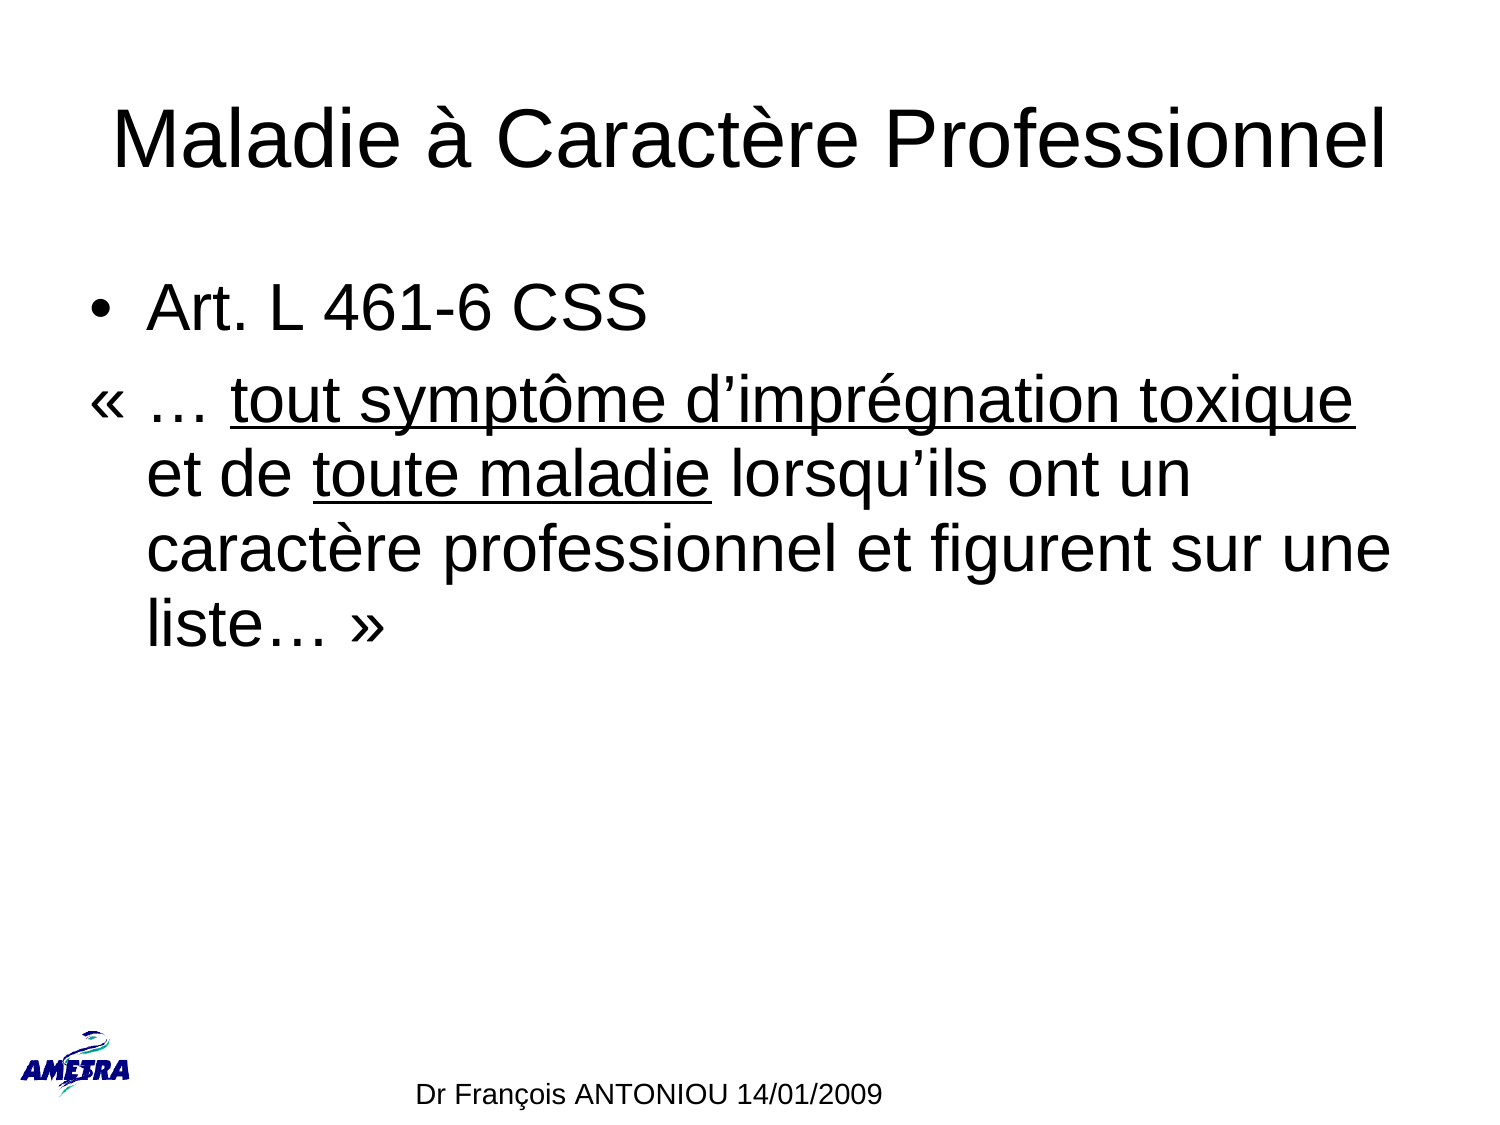

# Maladie à Caractère Professionnel
Art. L 461-6 CSS
« … tout symptôme d’imprégnation toxique et de toute maladie lorsqu’ils ont un caractère professionnel et figurent sur une liste… »
Dr François ANTONIOU 14/01/2009